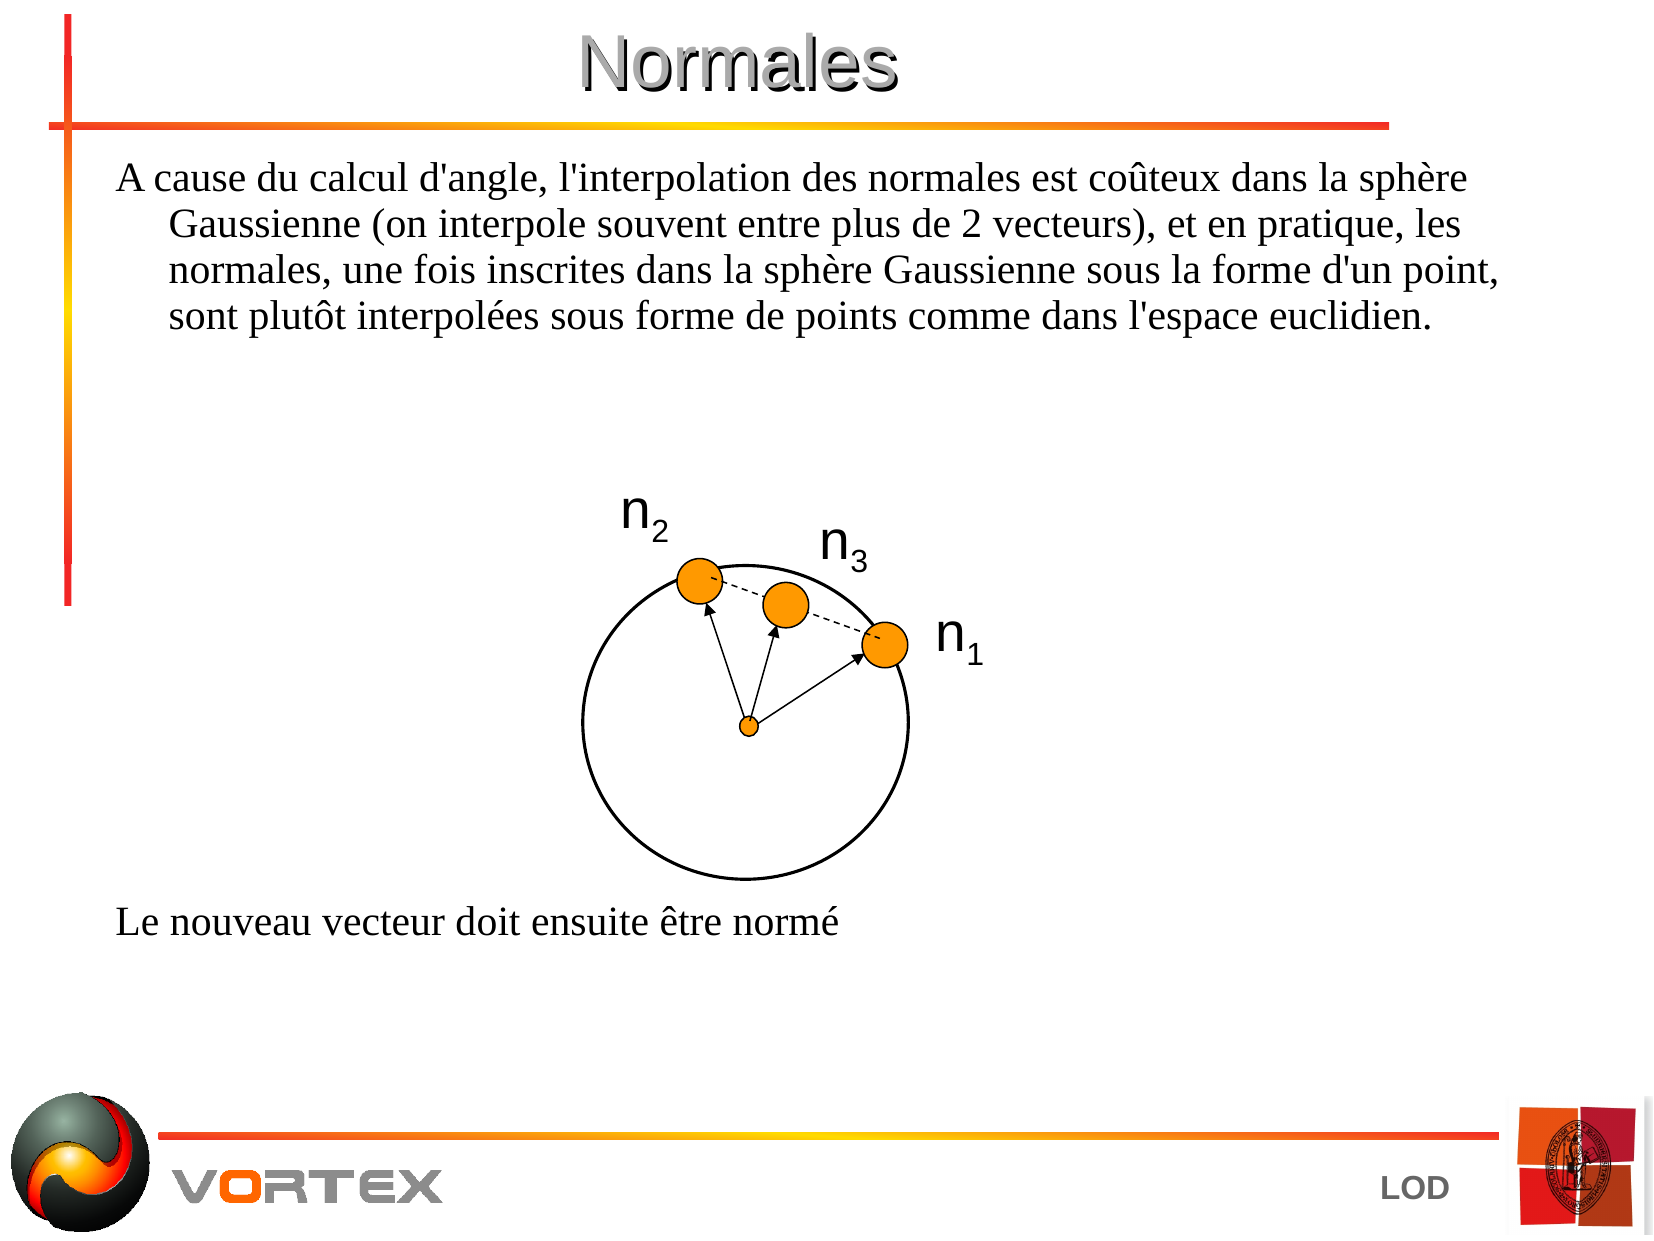

# Normales
A cause du calcul d'angle, l'interpolation des normales est coûteux dans la sphère Gaussienne (on interpole souvent entre plus de 2 vecteurs), et en pratique, les normales, une fois inscrites dans la sphère Gaussienne sous la forme d'un point, sont plutôt interpolées sous forme de points comme dans l'espace euclidien.
Le nouveau vecteur doit ensuite être normé
n2
n3
n1